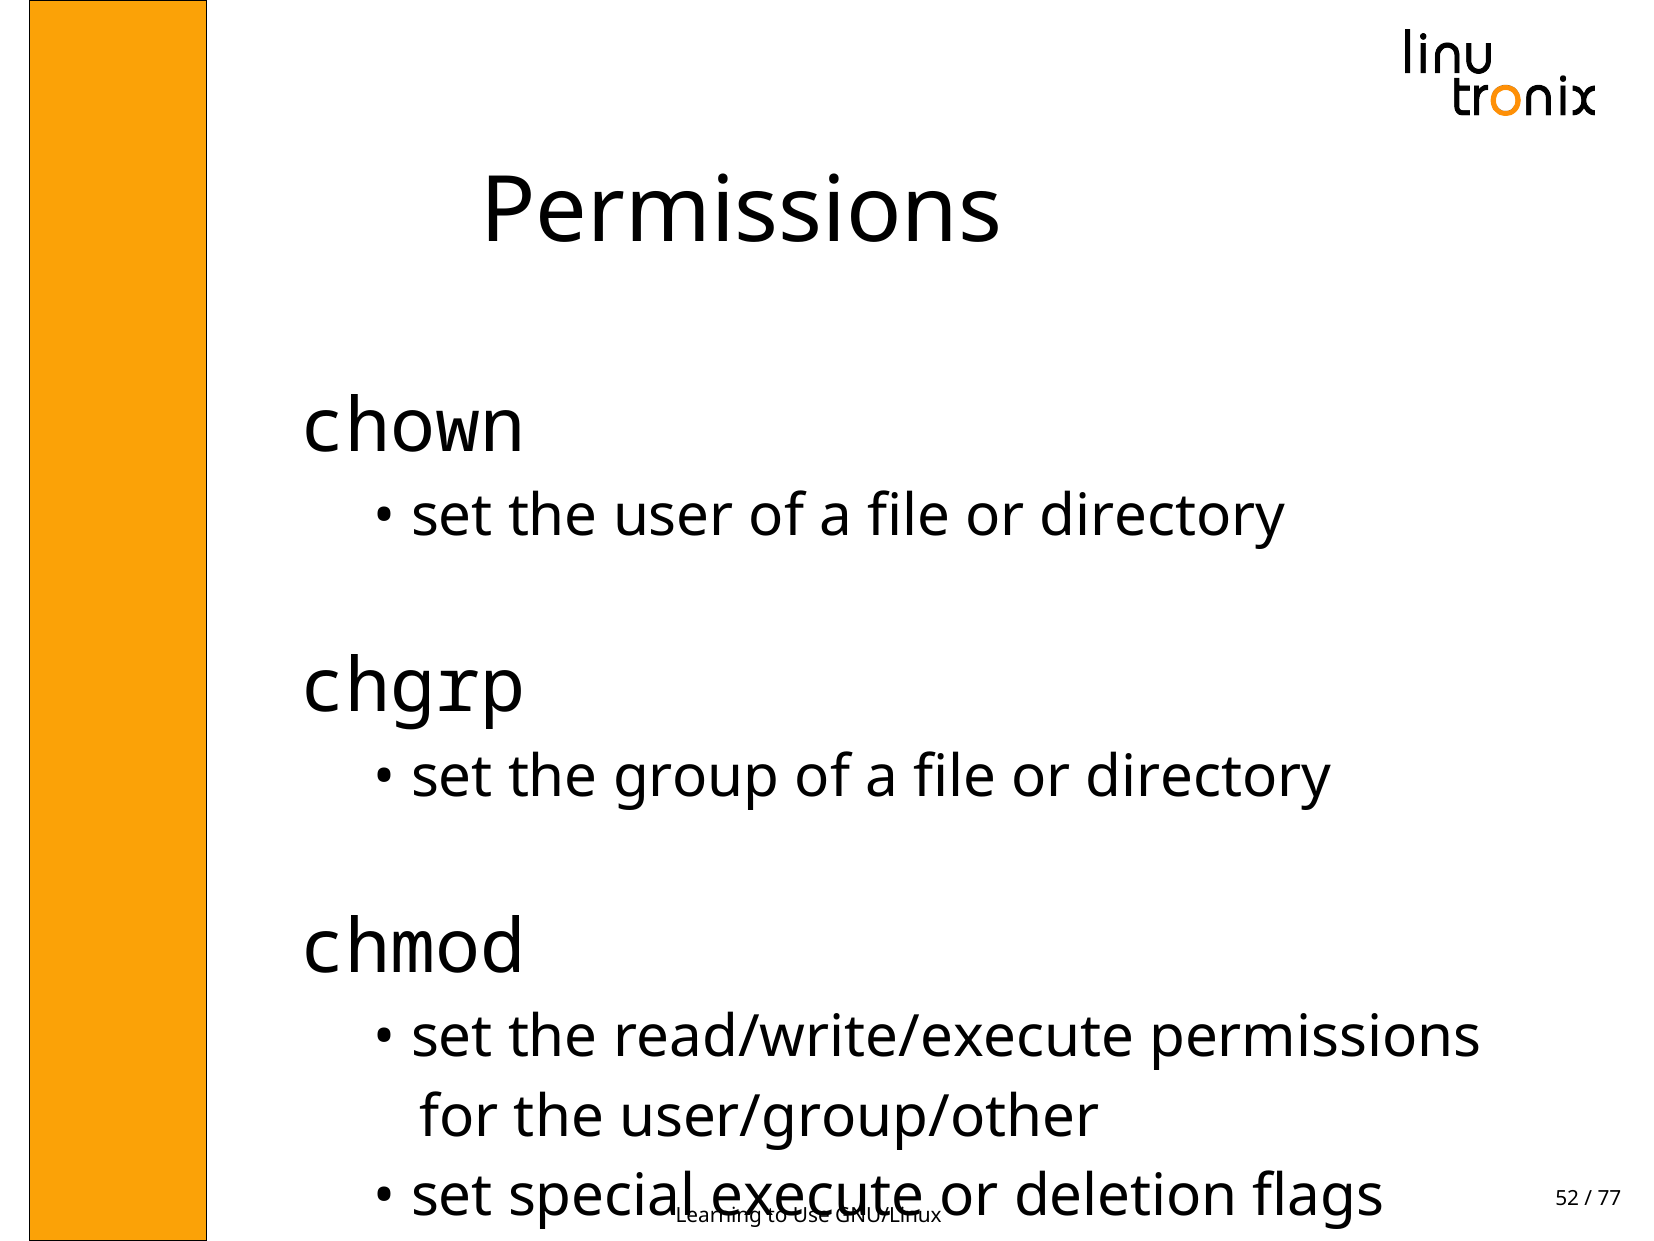

Permissions
chown
	• set the user of a file or directory
chgrp
	• set the group of a file or directory
chmod
	• set the read/write/execute permissions
	 for the user/group/other
	• set special execute or deletion flags
52
Firmenvorstellung Linutronix V3.3